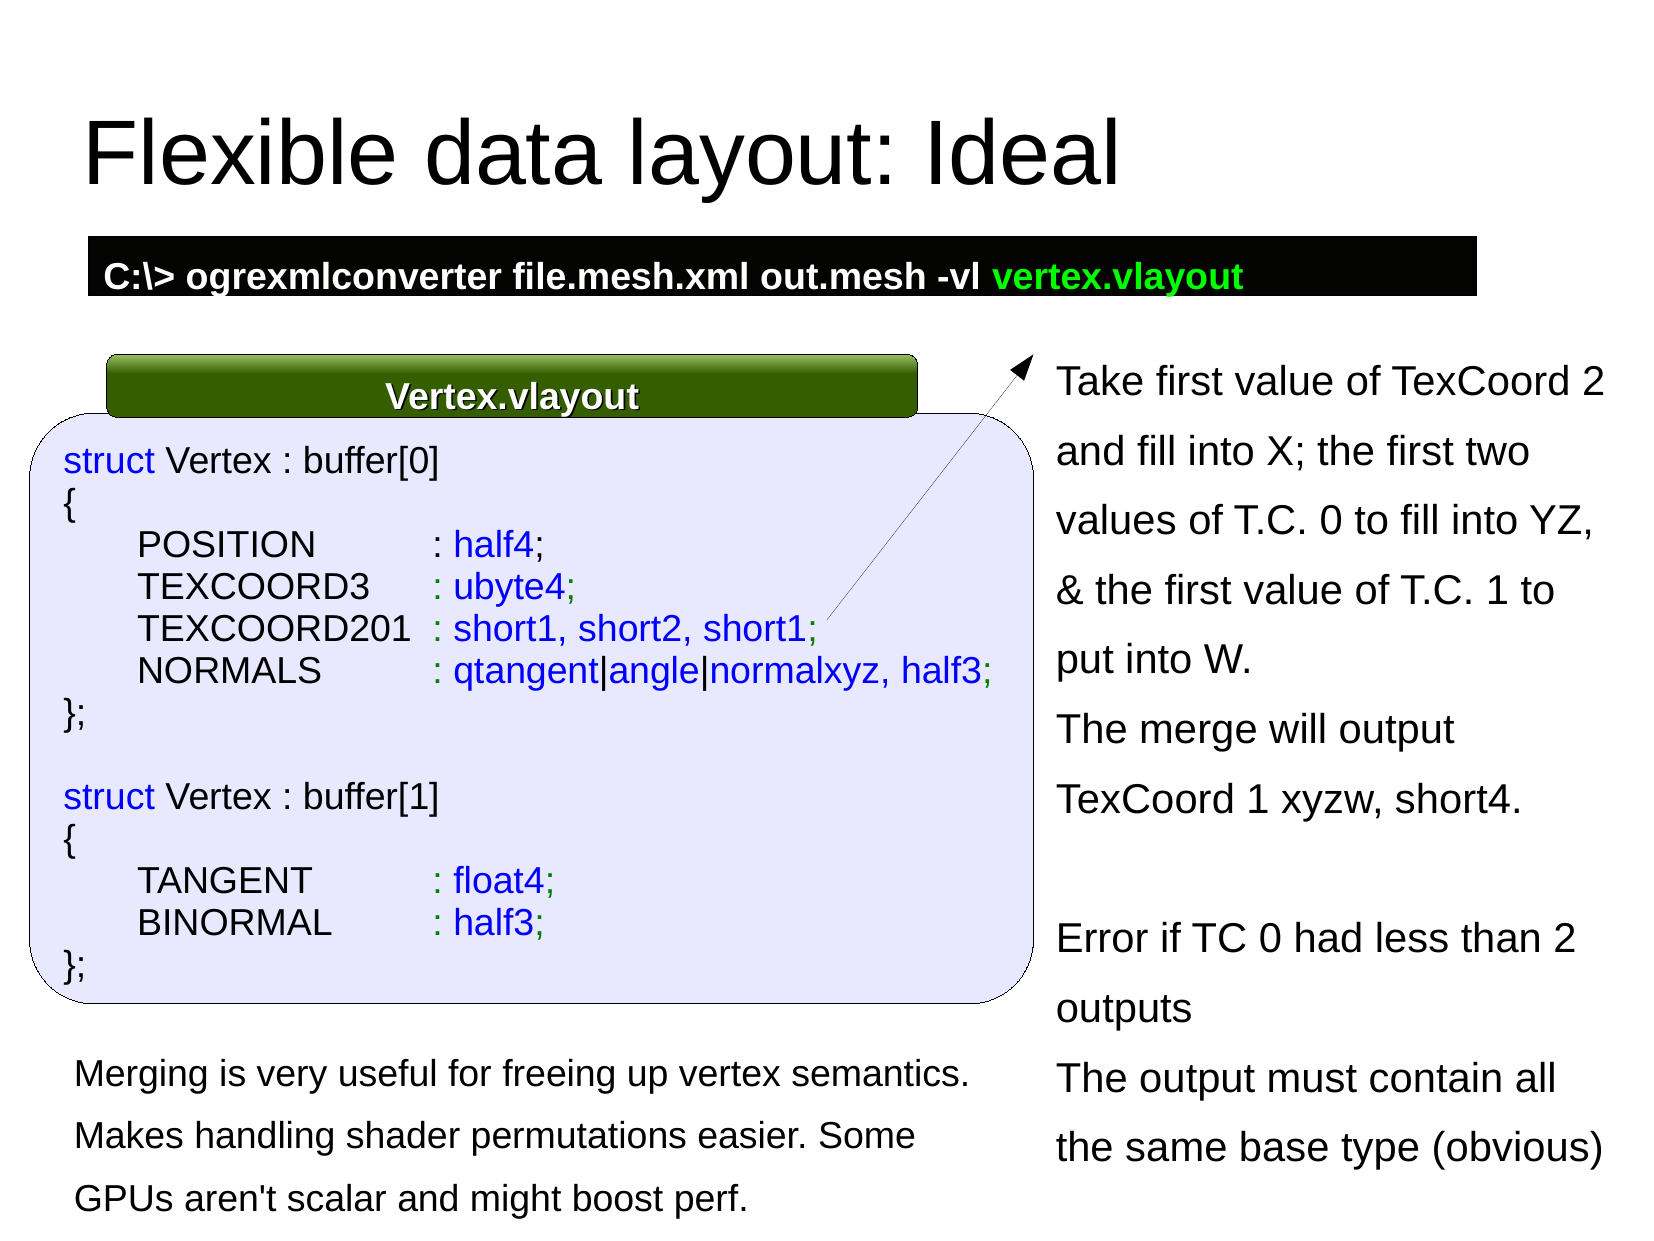

# Flexible data layout: Ideal
C:\> ogrexmlconverter file.mesh.xml out.mesh -vl vertex.vlayout
Take first value of TexCoord 2 and fill into X; the first two values of T.C. 0 to fill into YZ, & the first value of T.C. 1 to put into W.
The merge will output TexCoord 1 xyzw, short4.
Error if TC 0 had less than 2 outputs
The output must contain all the same base type (obvious)
Vertex.vlayout
struct Vertex : buffer[0]
{
	POSITION		: half4;
	TEXCOORD3	: ubyte4;
	TEXCOORD201	: short1, short2, short1;
	NORMALS 		: qtangent|angle|normalxyz, half3;
};
struct Vertex : buffer[1]
{
	TANGENT		: float4;
	BINORMAL		: half3;
};
Merging is very useful for freeing up vertex semantics. Makes handling shader permutations easier. Some GPUs aren't scalar and might boost perf.